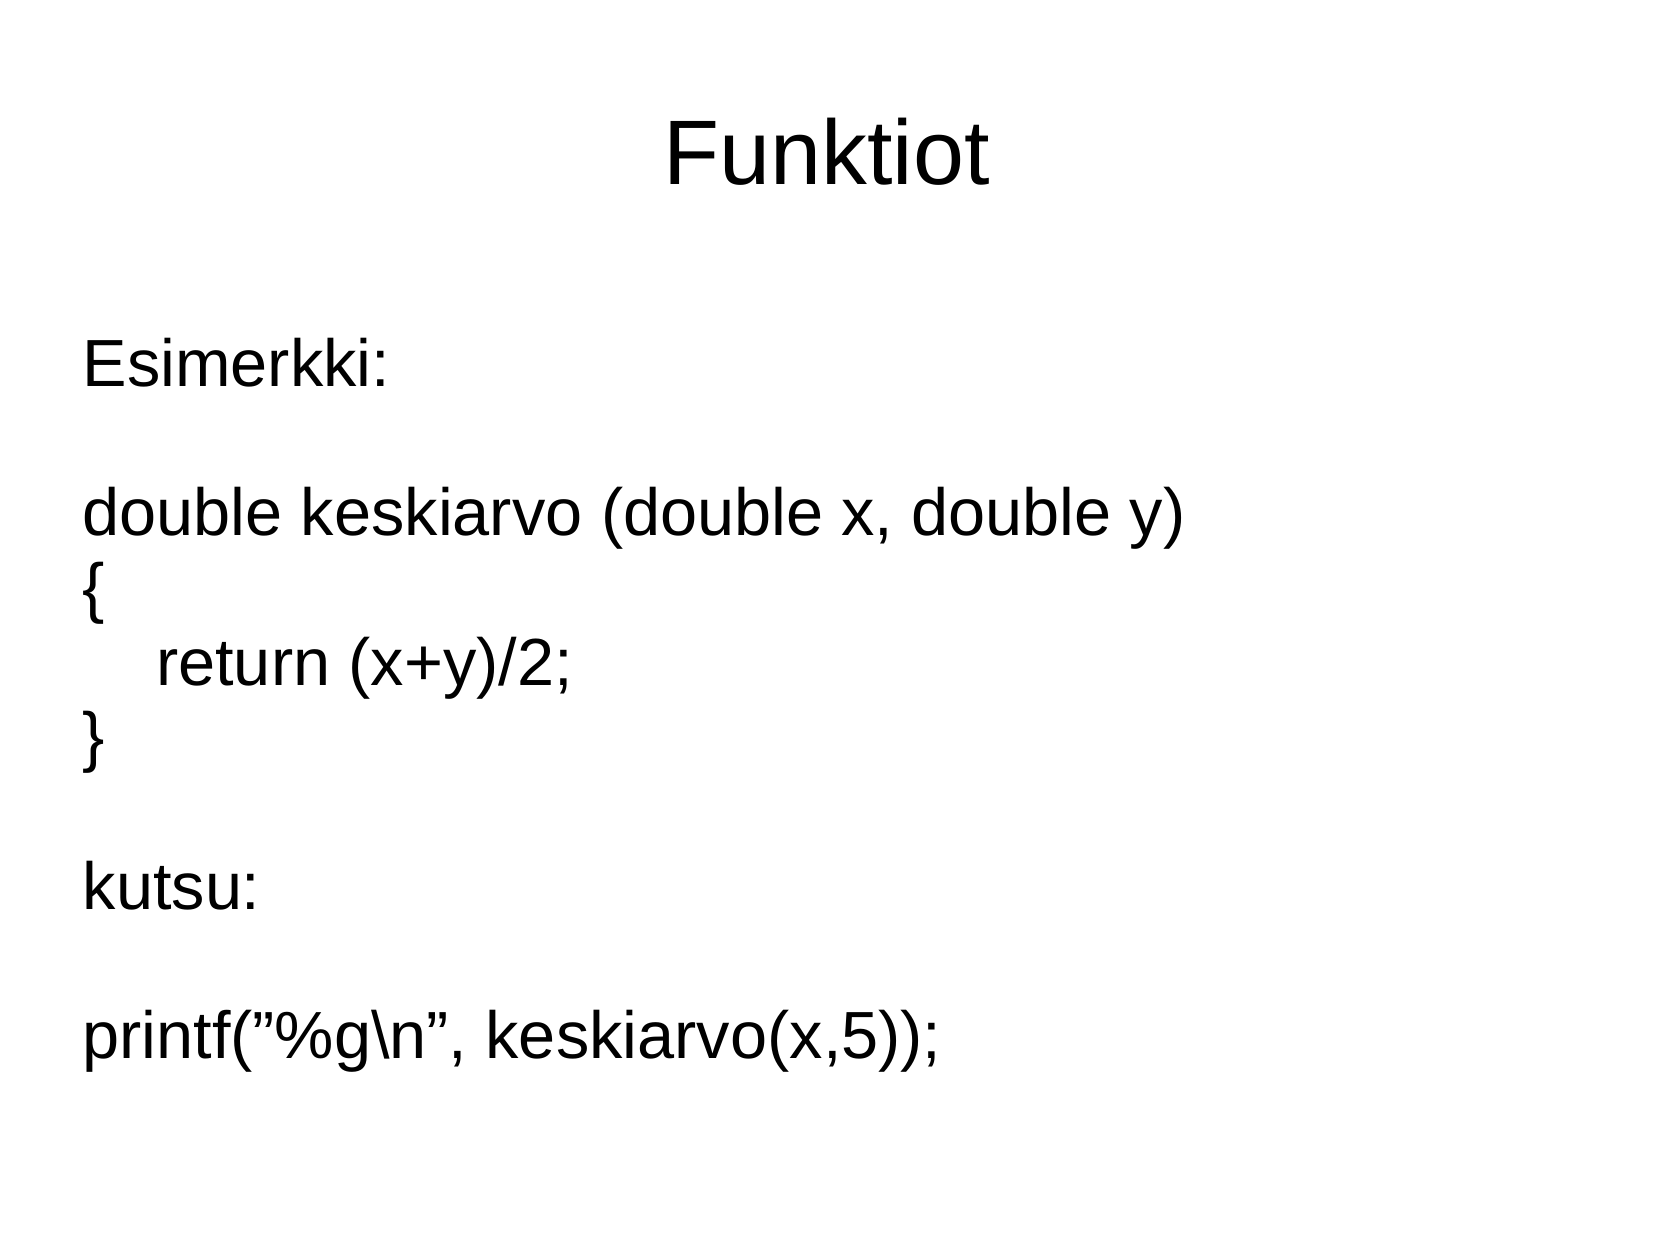

# Funktiot
Esimerkki:
double keskiarvo (double x, double y)
{
	return (x+y)/2;
}
kutsu:
printf(”%g\n”, keskiarvo(x,5));